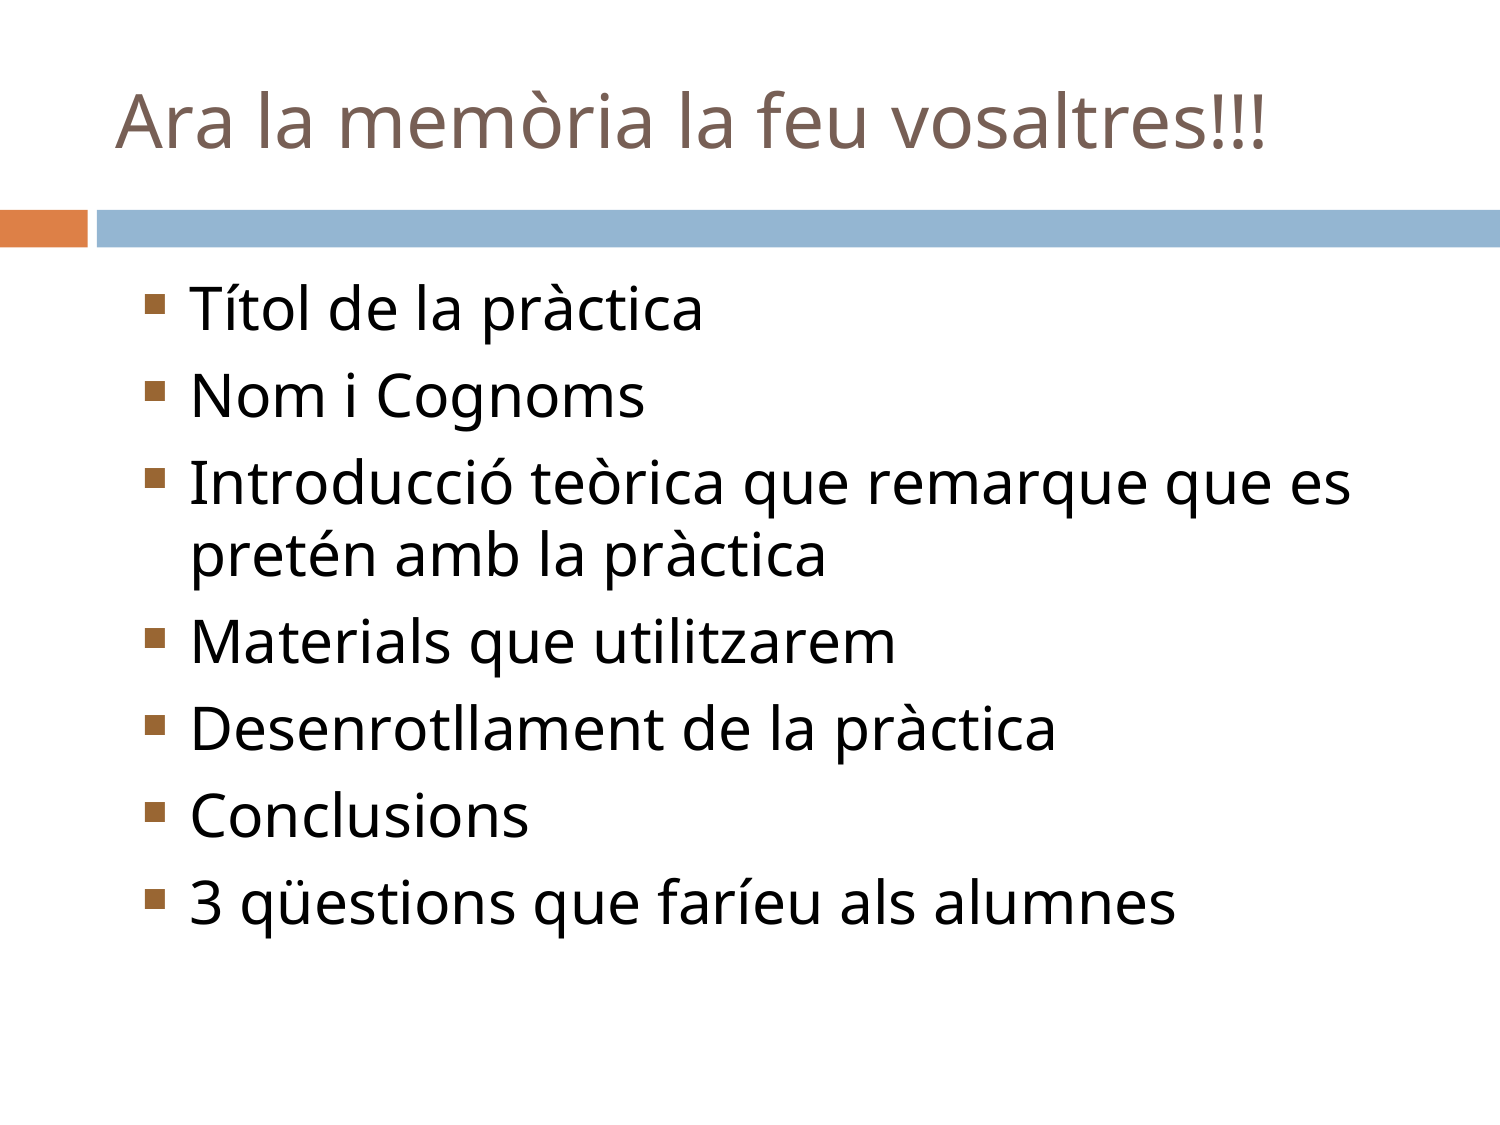

# Ara la memòria la feu vosaltres!!!
Títol de la pràctica
Nom i Cognoms
Introducció teòrica que remarque que es pretén amb la pràctica
Materials que utilitzarem
Desenrotllament de la pràctica
Conclusions
3 qüestions que faríeu als alumnes